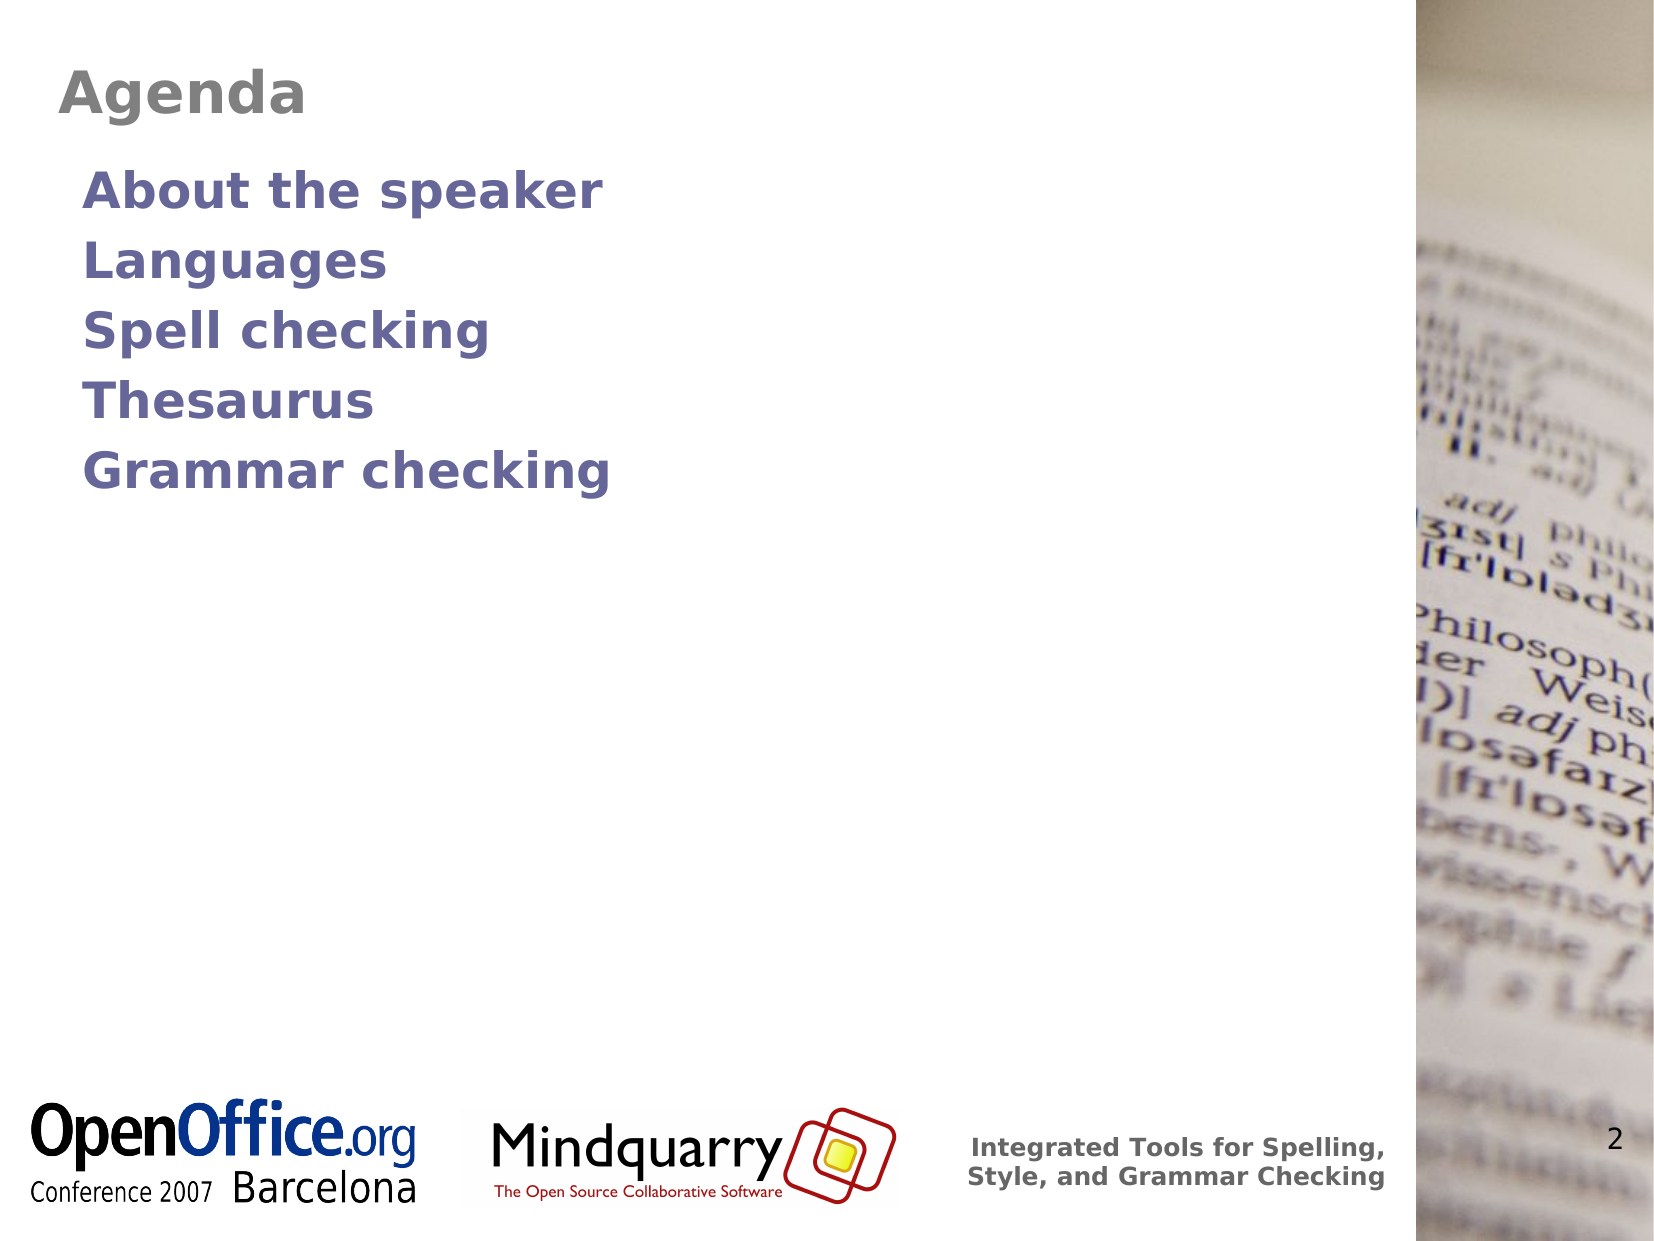

# Agenda
About the speaker
Languages
Spell checking
Thesaurus
Grammar checking
2